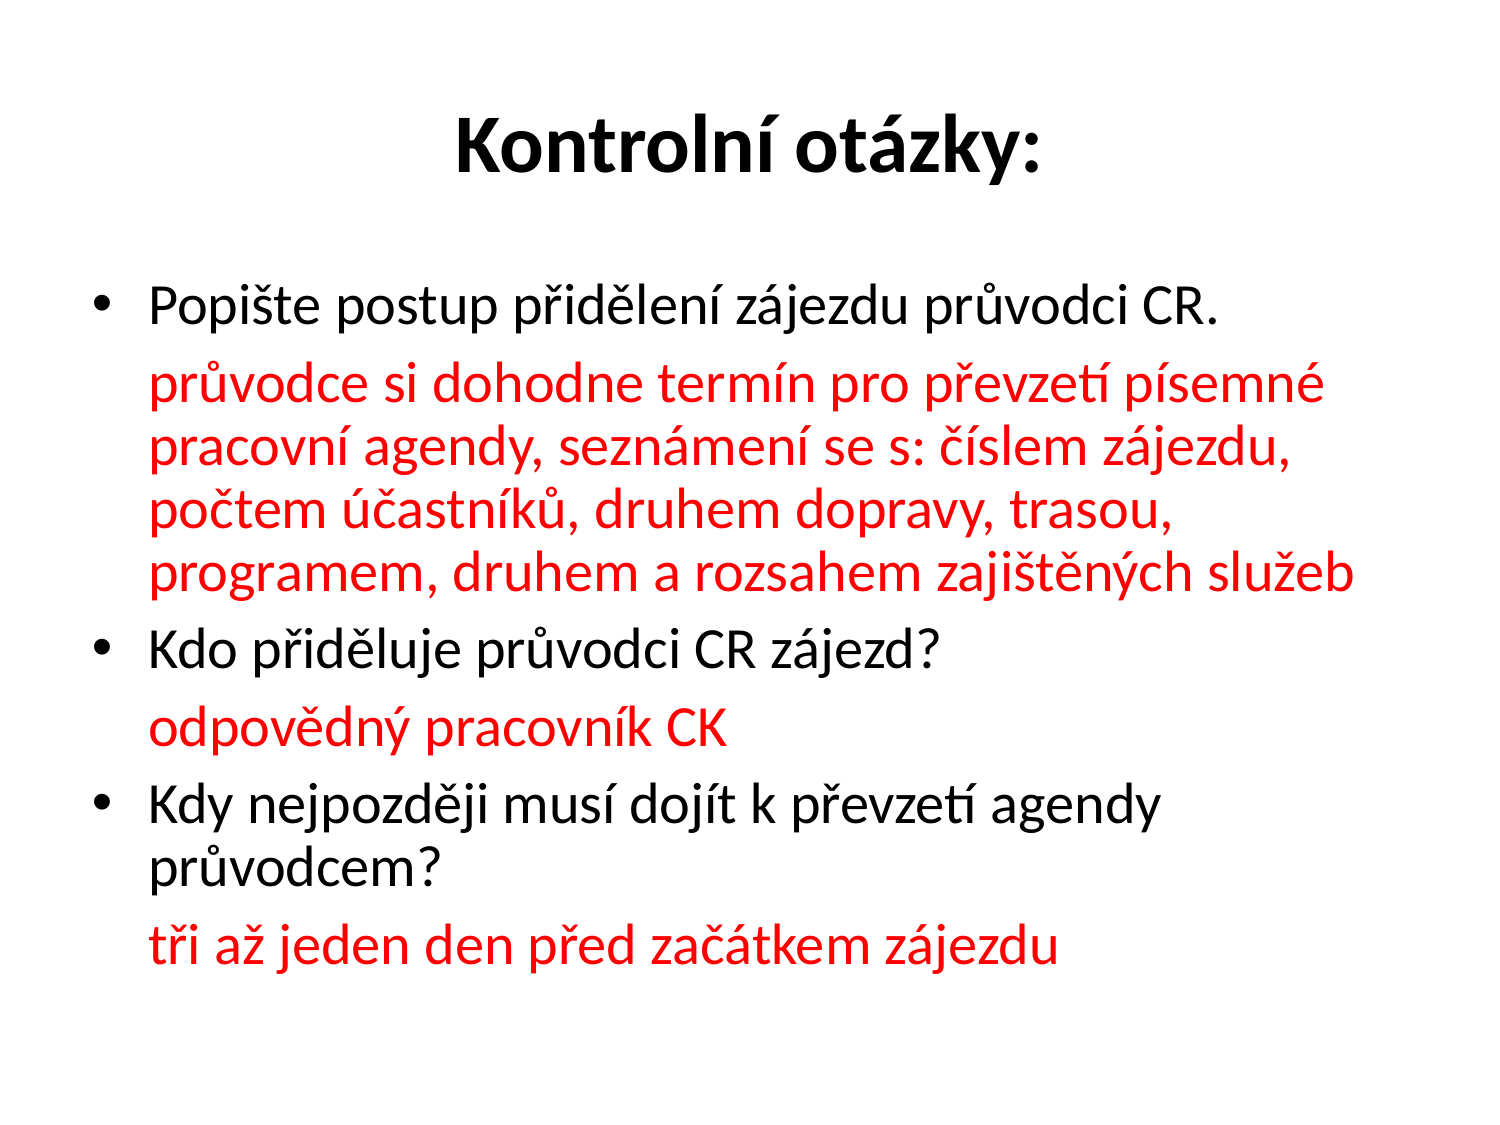

# Kontrolní otázky:
Popište postup přidělení zájezdu průvodci CR.
	průvodce si dohodne termín pro převzetí písemné pracovní agendy, seznámení se s: číslem zájezdu, počtem účastníků, druhem dopravy, trasou, programem, druhem a rozsahem zajištěných služeb
Kdo přiděluje průvodci CR zájezd?
	odpovědný pracovník CK
Kdy nejpozději musí dojít k převzetí agendy průvodcem?
	tři až jeden den před začátkem zájezdu